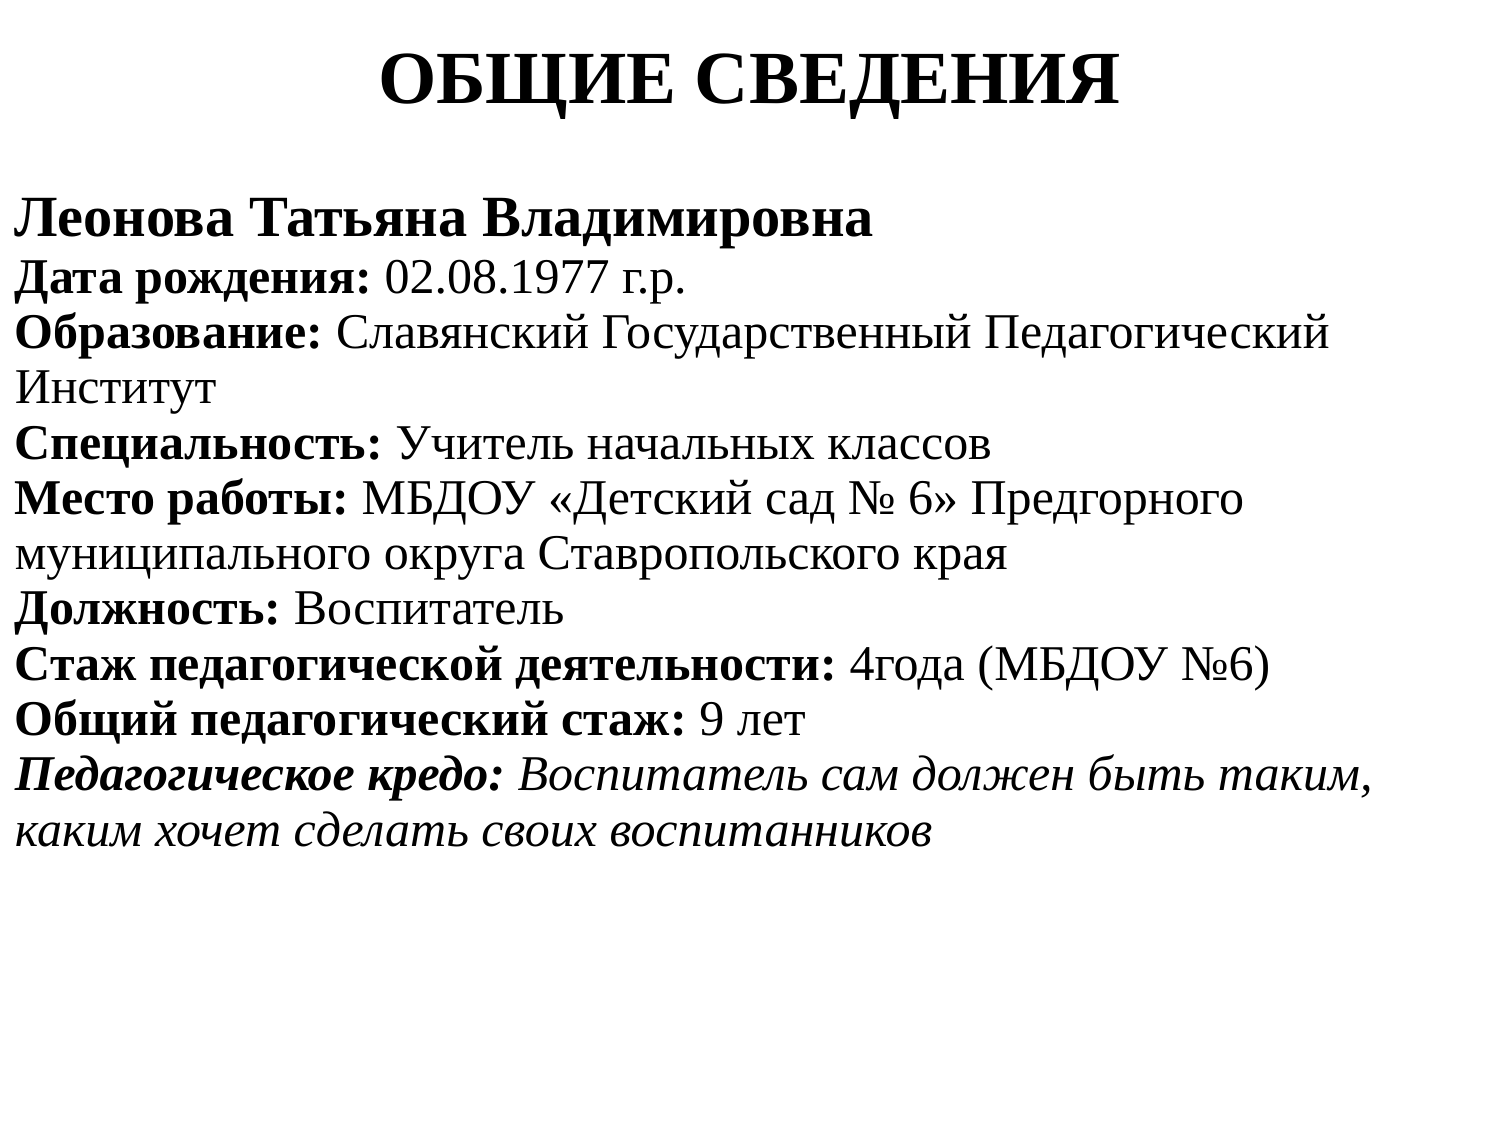

ОБЩИЕ СВЕДЕНИЯ
Леонова Татьяна Владимировна
Дата рождения: 02.08.1977 г.р.
Образование: Славянский Государственный Педагогический Институт
Специальность: Учитель начальных классов
Место работы: МБДОУ «Детский сад № 6» Предгорного муниципального округа Ставропольского края
Должность: Воспитатель
Стаж педагогической деятельности: 4года (МБДОУ №6)
Общий педагогический стаж: 9 лет
Педагогическое кредо: Воспитатель сам должен быть таким, каким хочет сделать своих воспитанников